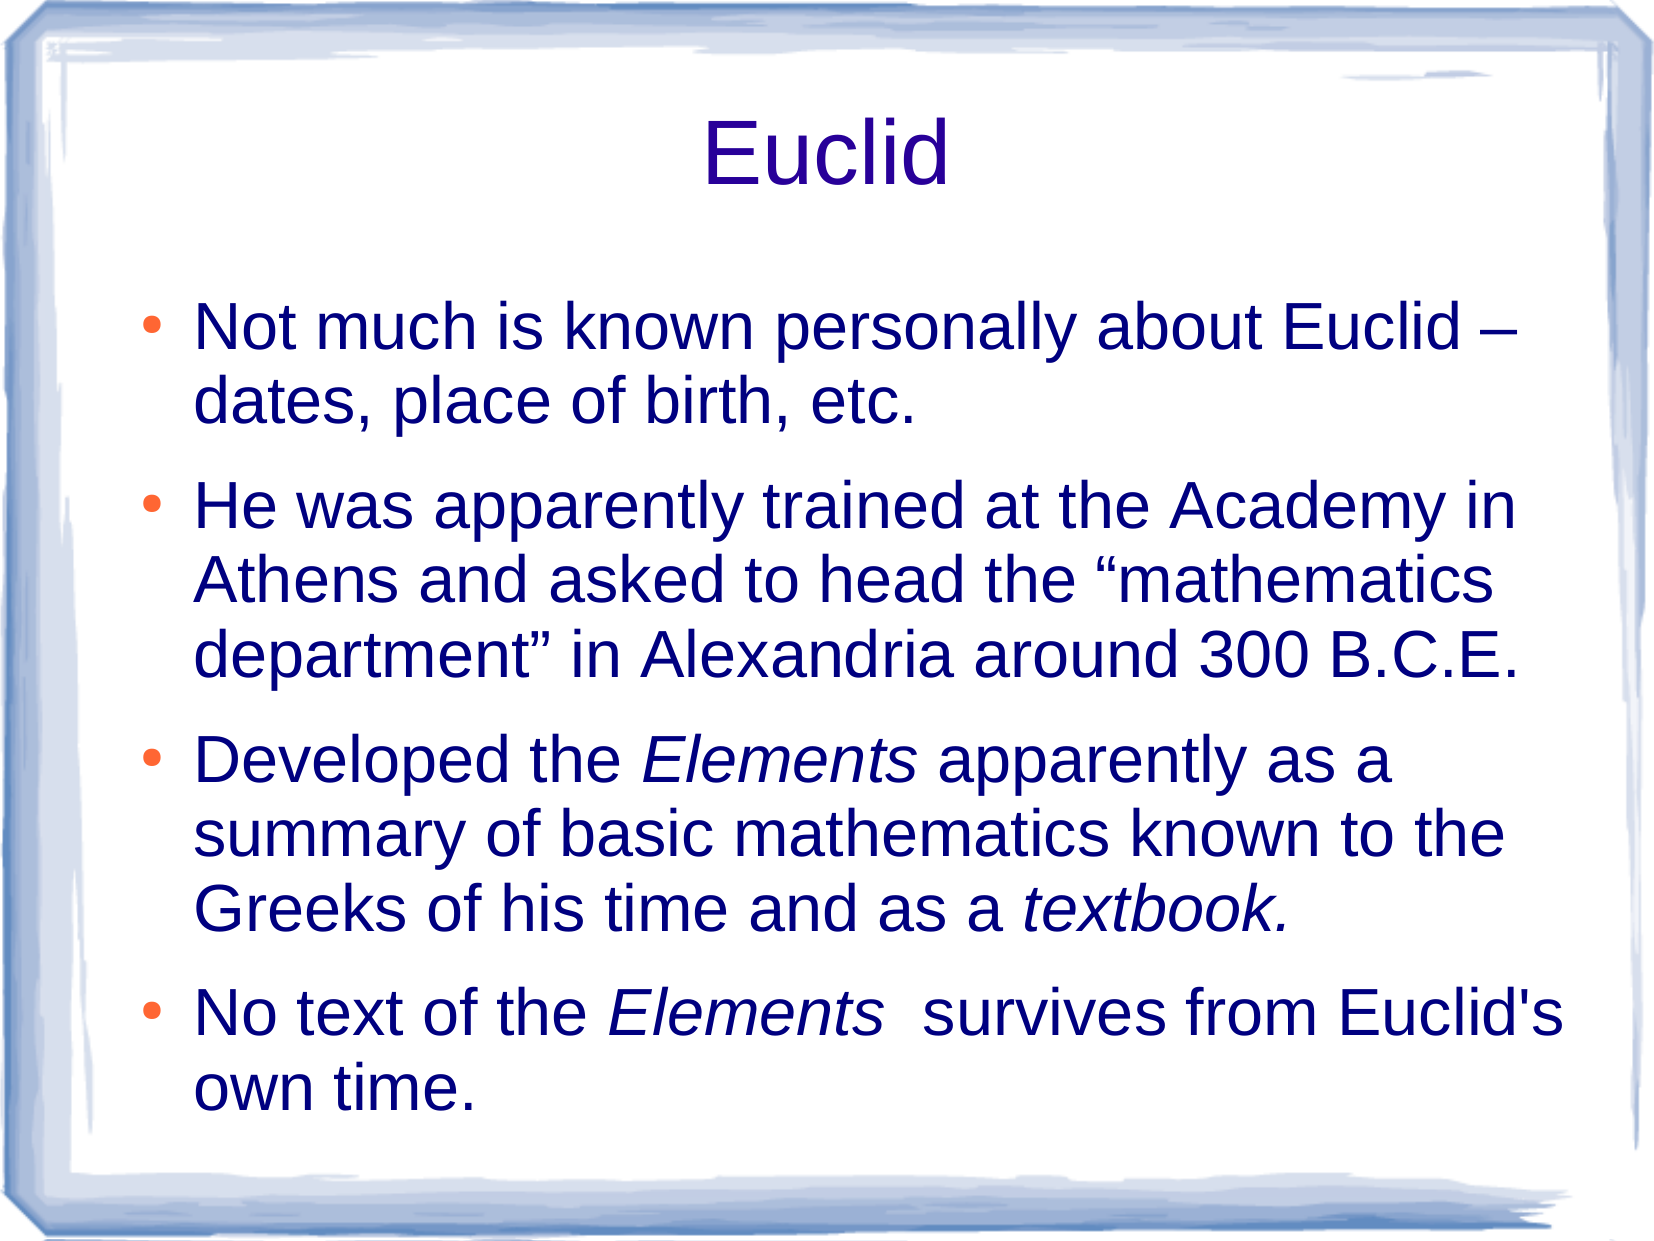

# Euclid
Not much is known personally about Euclid – dates, place of birth, etc.
He was apparently trained at the Academy in Athens and asked to head the “mathematics department” in Alexandria around 300 B.C.E.
Developed the Elements apparently as a summary of basic mathematics known to the Greeks of his time and as a textbook.
No text of the Elements survives from Euclid's own time.